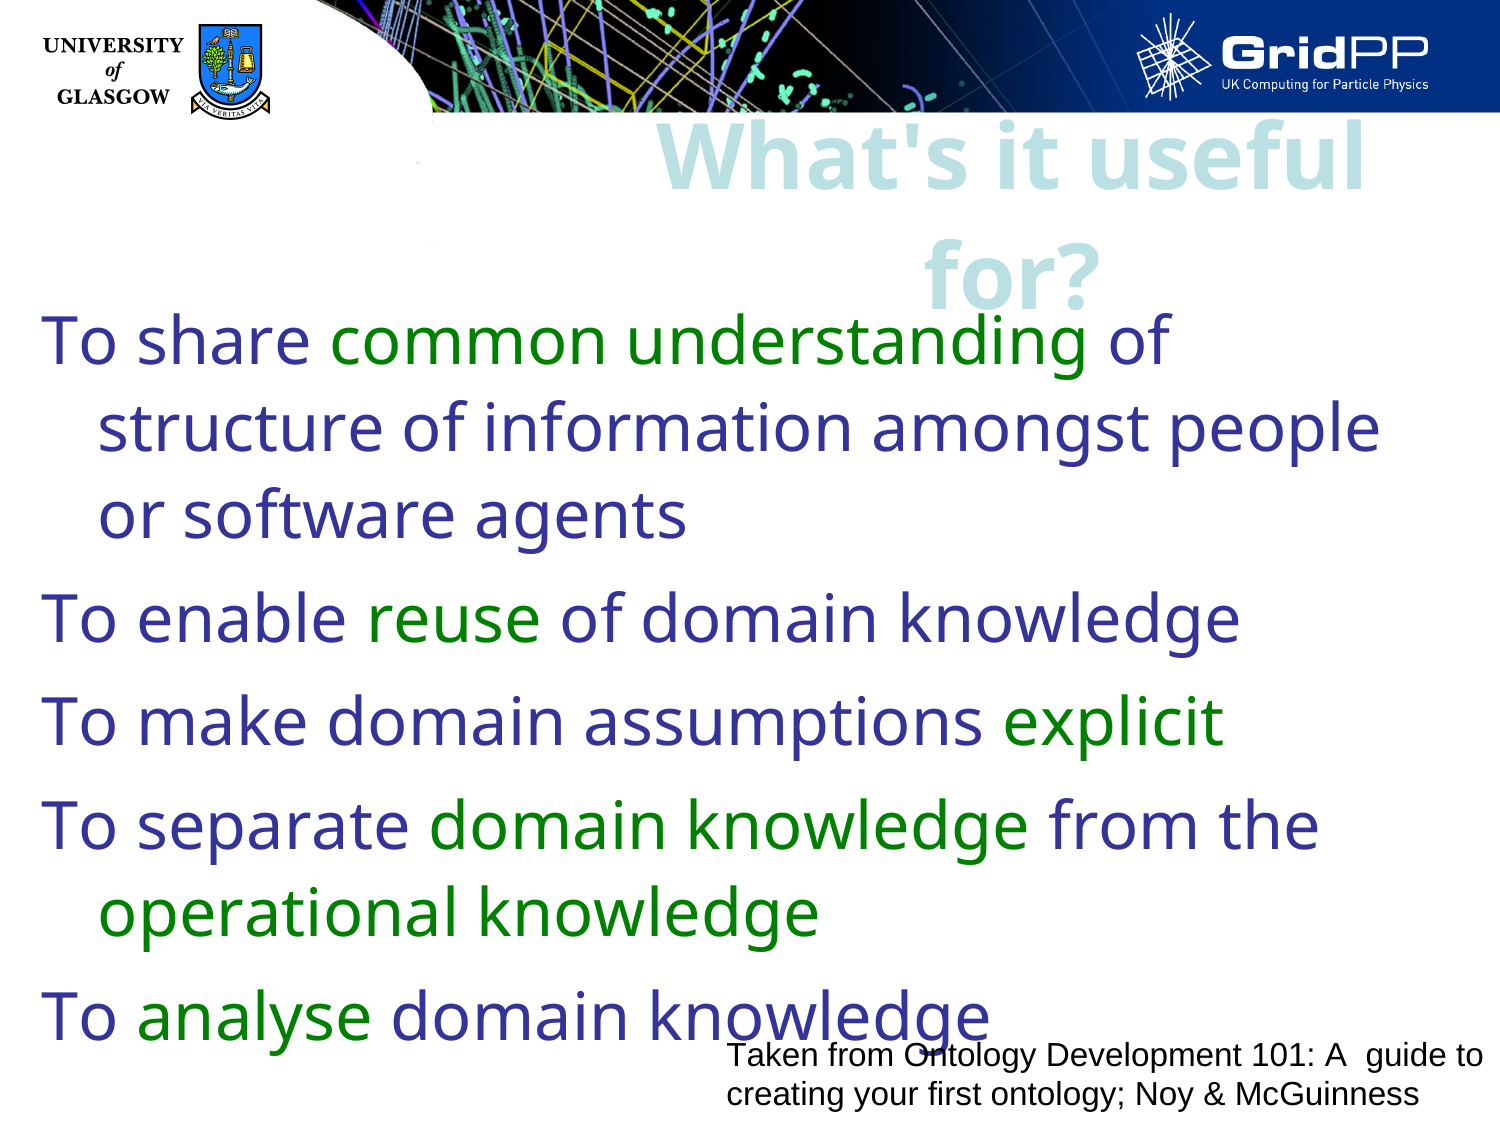

# What's it useful for?
To share common understanding of structure of information amongst people or software agents
To enable reuse of domain knowledge
To make domain assumptions explicit
To separate domain knowledge from the operational knowledge
To analyse domain knowledge
Taken from Ontology Development 101: A guide to creating your first ontology; Noy & McGuinness